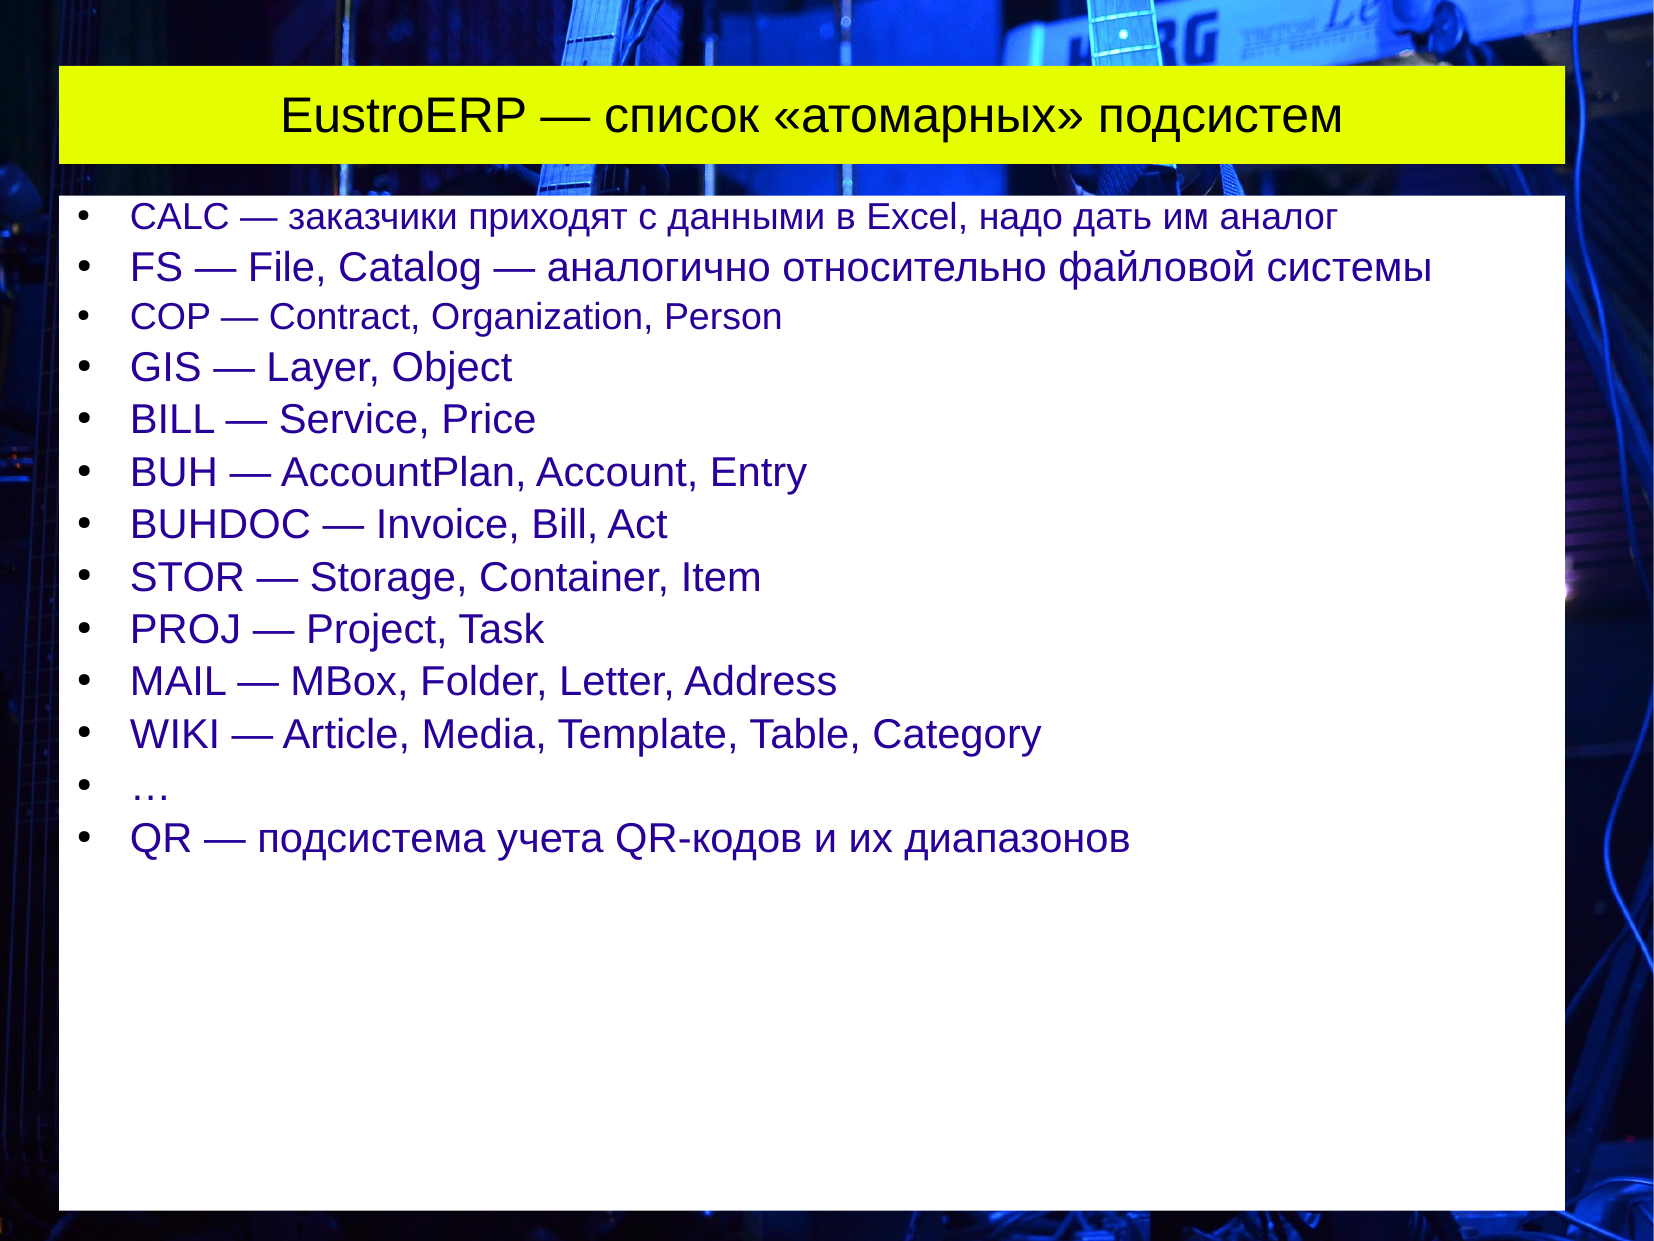

EustroERP — список «атомарных» подсистем
# CALC — заказчики приходят с данными в Excel, надо дать им аналог
FS — File, Catalog — аналогично относительно файловой системы
COP — Contract, Organization, Person
GIS — Layer, Object
BILL — Service, Price
BUH — AccountPlan, Account, Entry
BUHDOC — Invoice, Bill, Act
STOR — Storage, Container, Item
PROJ — Project, Task
MAIL — MBox, Folder, Letter, Address
WIKI — Article, Media, Template, Table, Category
…
QR — подсистема учета QR-кодов и их диапазонов